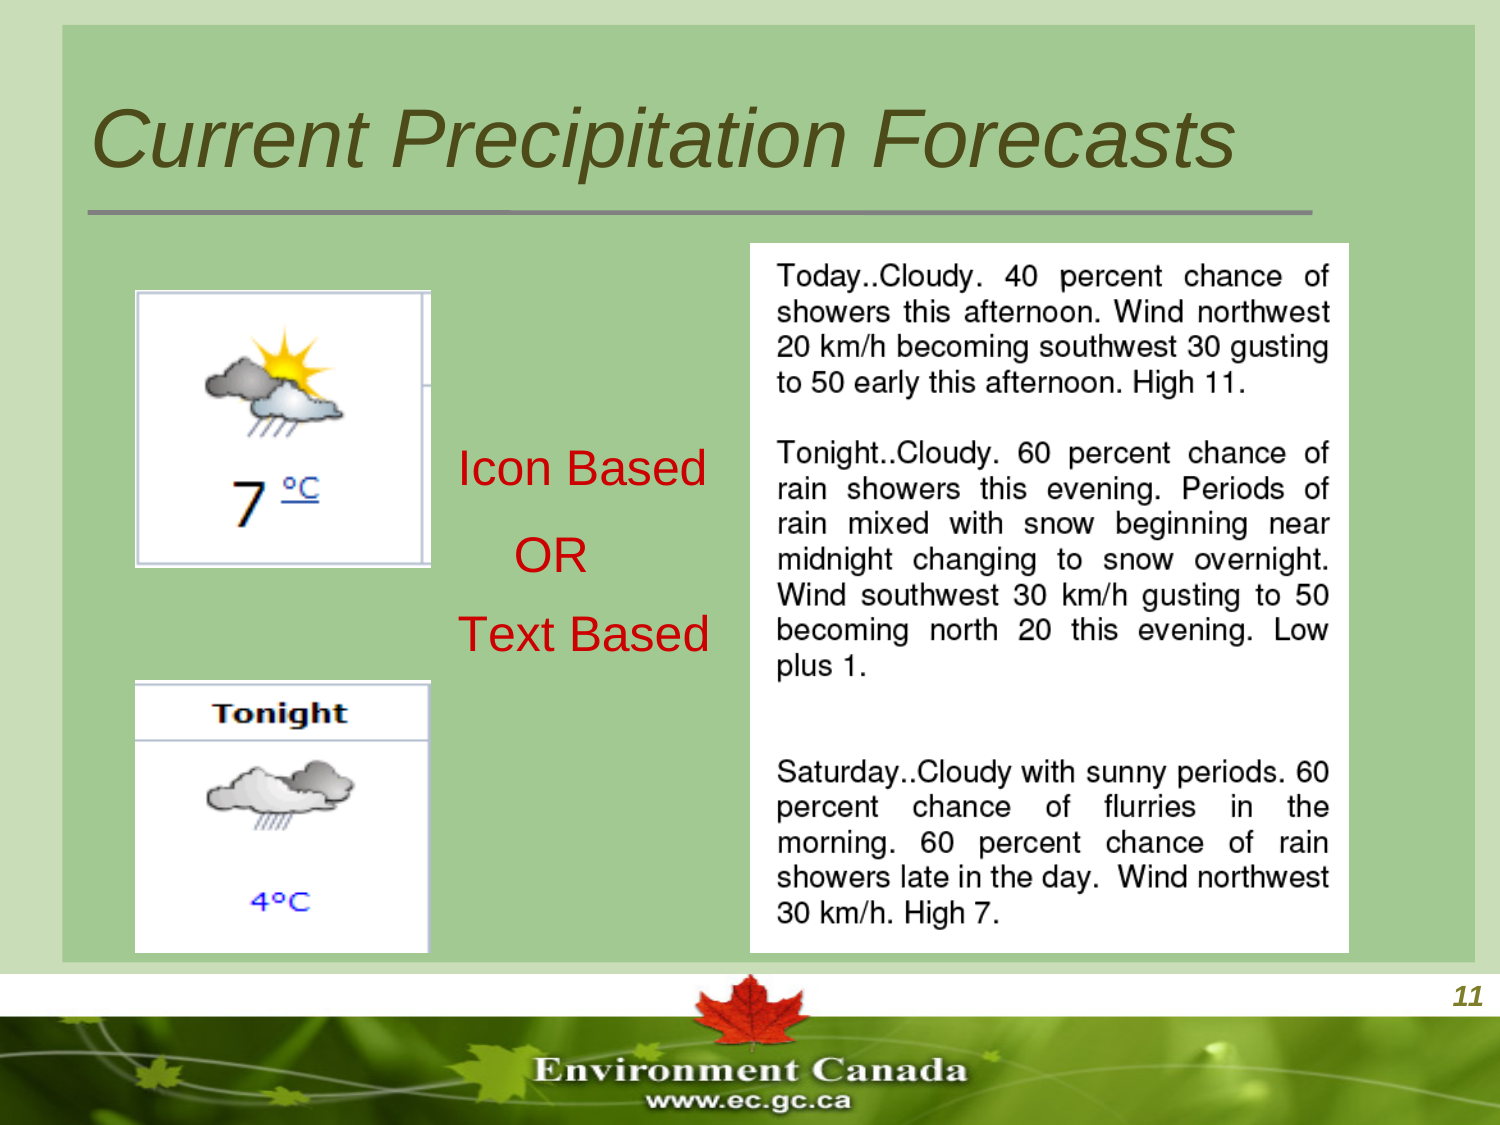

Current Precipitation Forecasts
Icon Based
 OR
Text Based